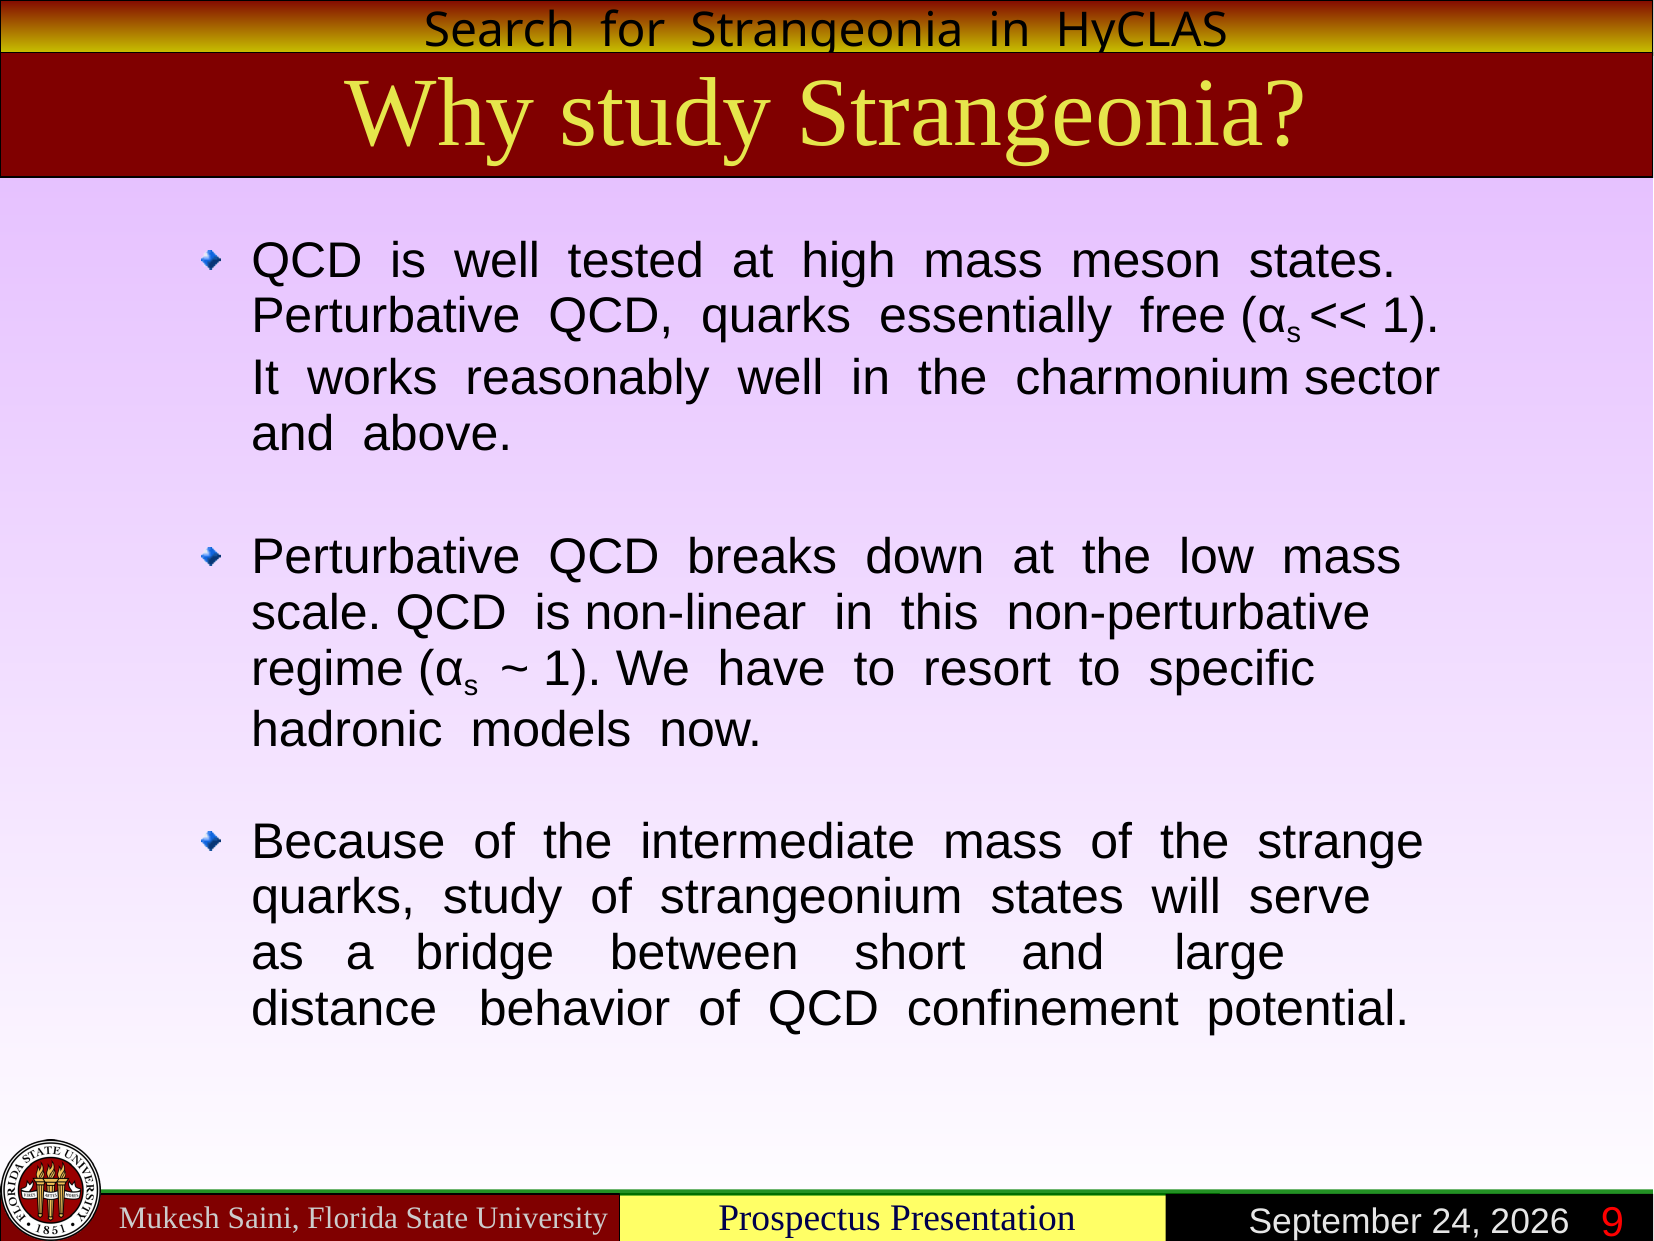

Why study Strangeonia?
 QCD is well tested at high mass meson states.
 Perturbative QCD, quarks essentially free (αs << 1).
 It works reasonably well in the charmonium sector and above.
 Perturbative QCD breaks down at the low mass scale. QCD is non-linear in this non-perturbative regime (αs ~ 1). We have to resort to specific hadronic models now.
 Because of the intermediate mass of the strange
 quarks, study of strangeonium states will serve as a bridge between short and large distance behavior of QCD confinement potential.